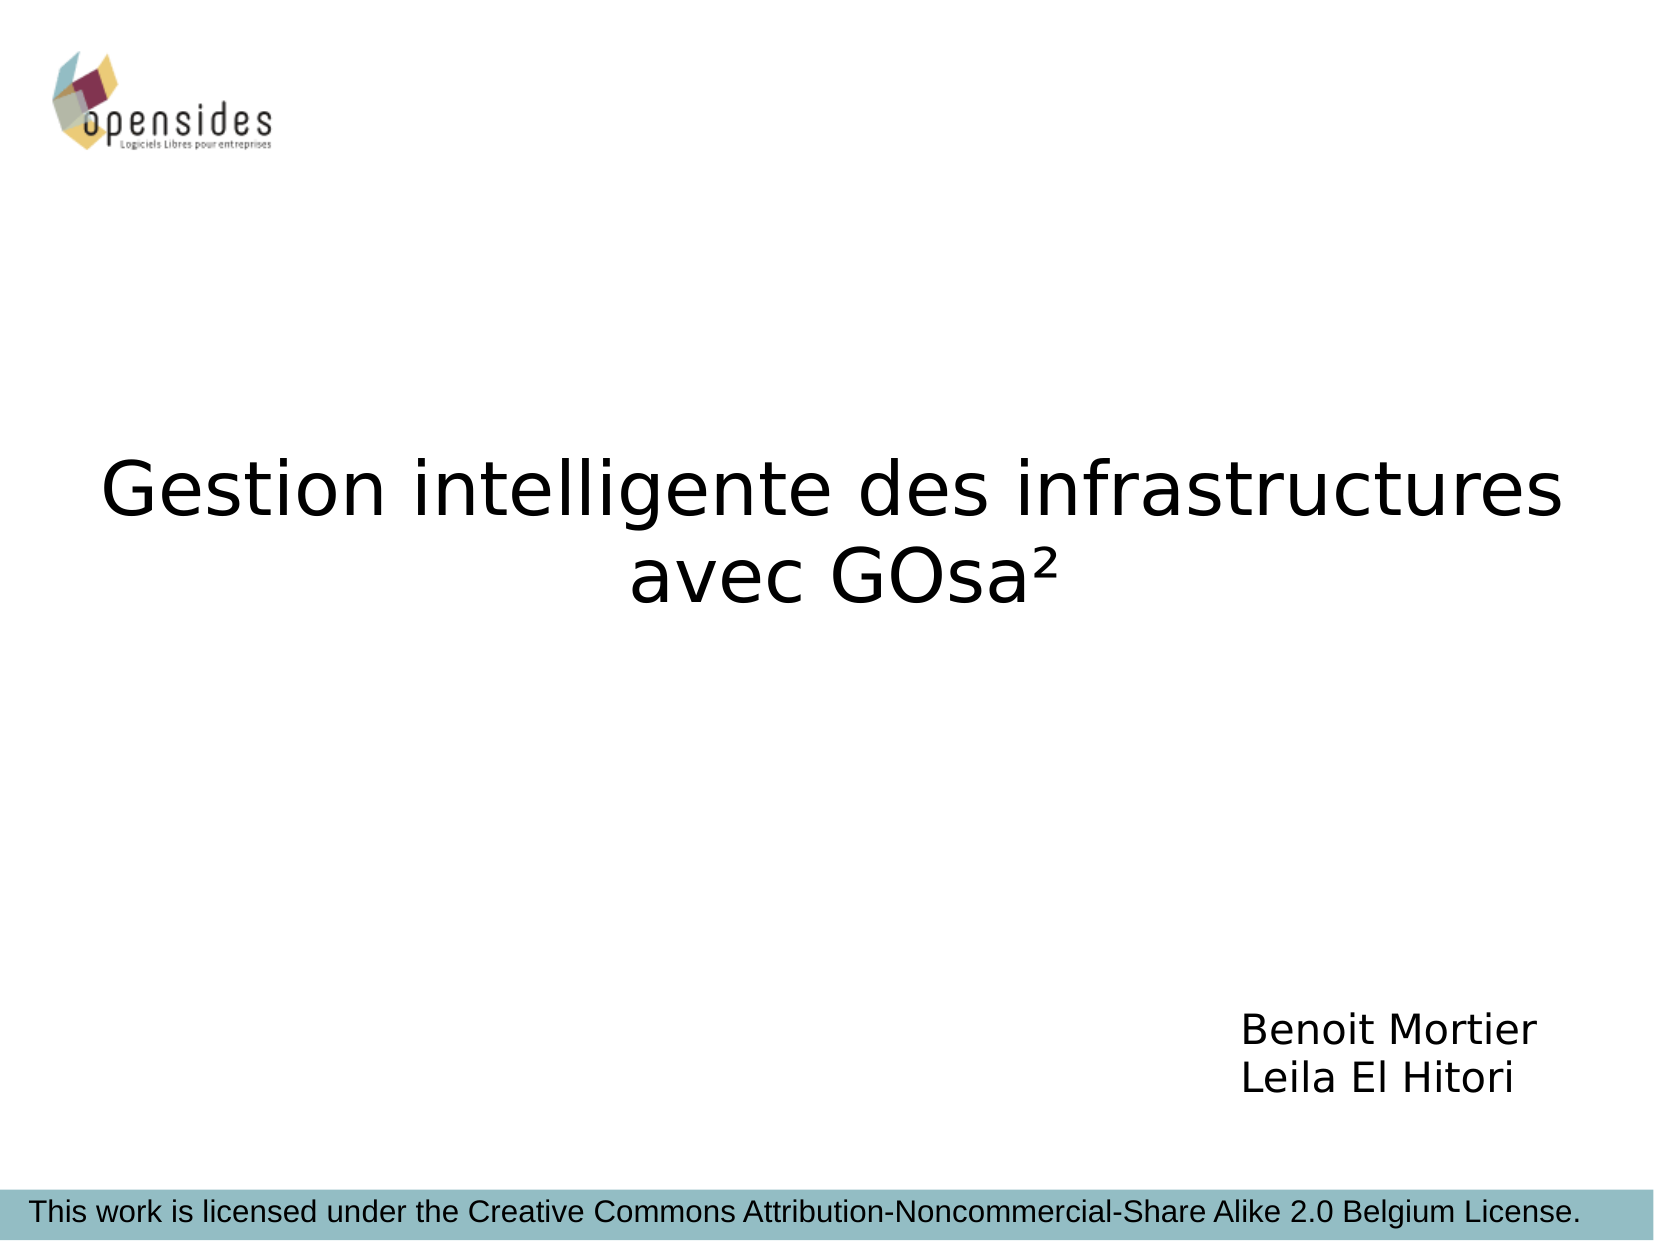

Gestion intelligente des infrastructures
 avec GOsa²
Benoit Mortier
Leila El Hitori
This work is licensed under the Creative Commons Attribution-Noncommercial-Share Alike 2.0 Belgium License.